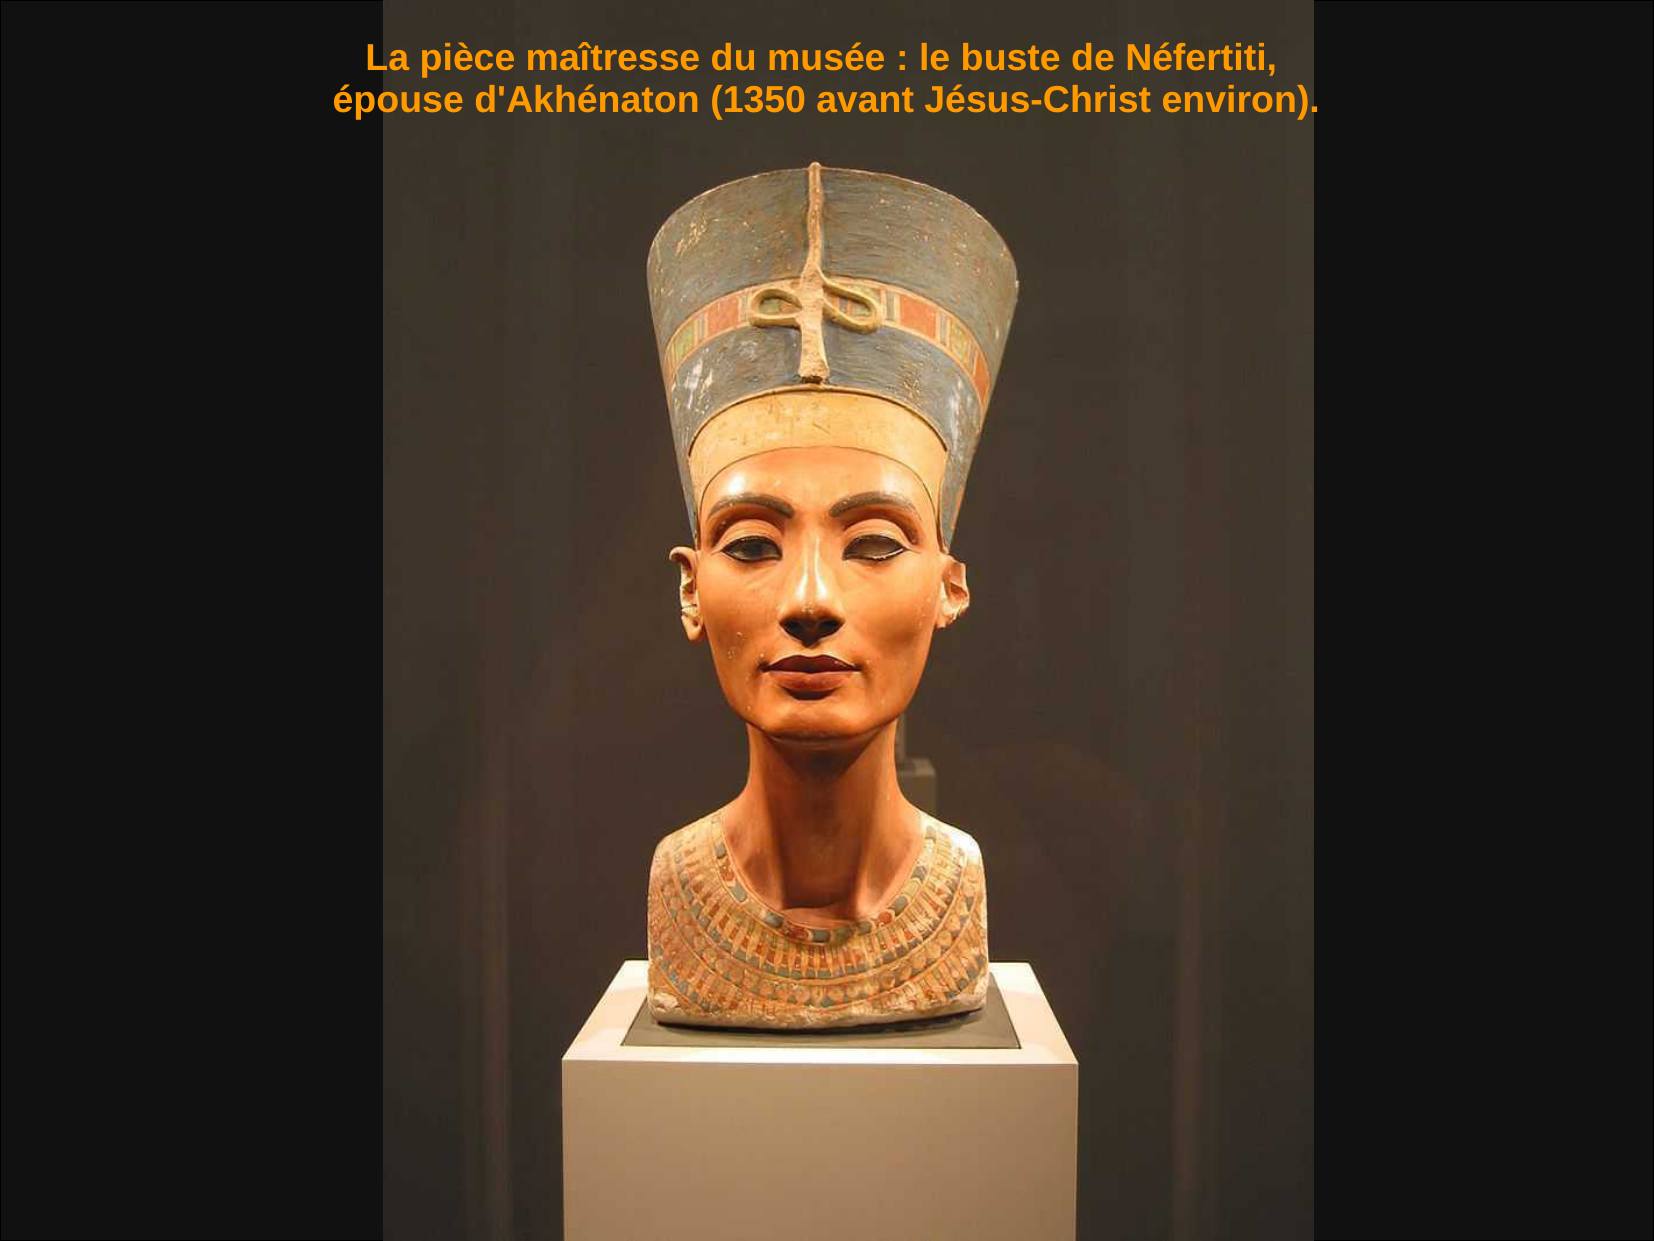

La pièce maîtresse du musée : le buste de Néfertiti,
épouse d'Akhénaton (1350 avant Jésus-Christ environ).